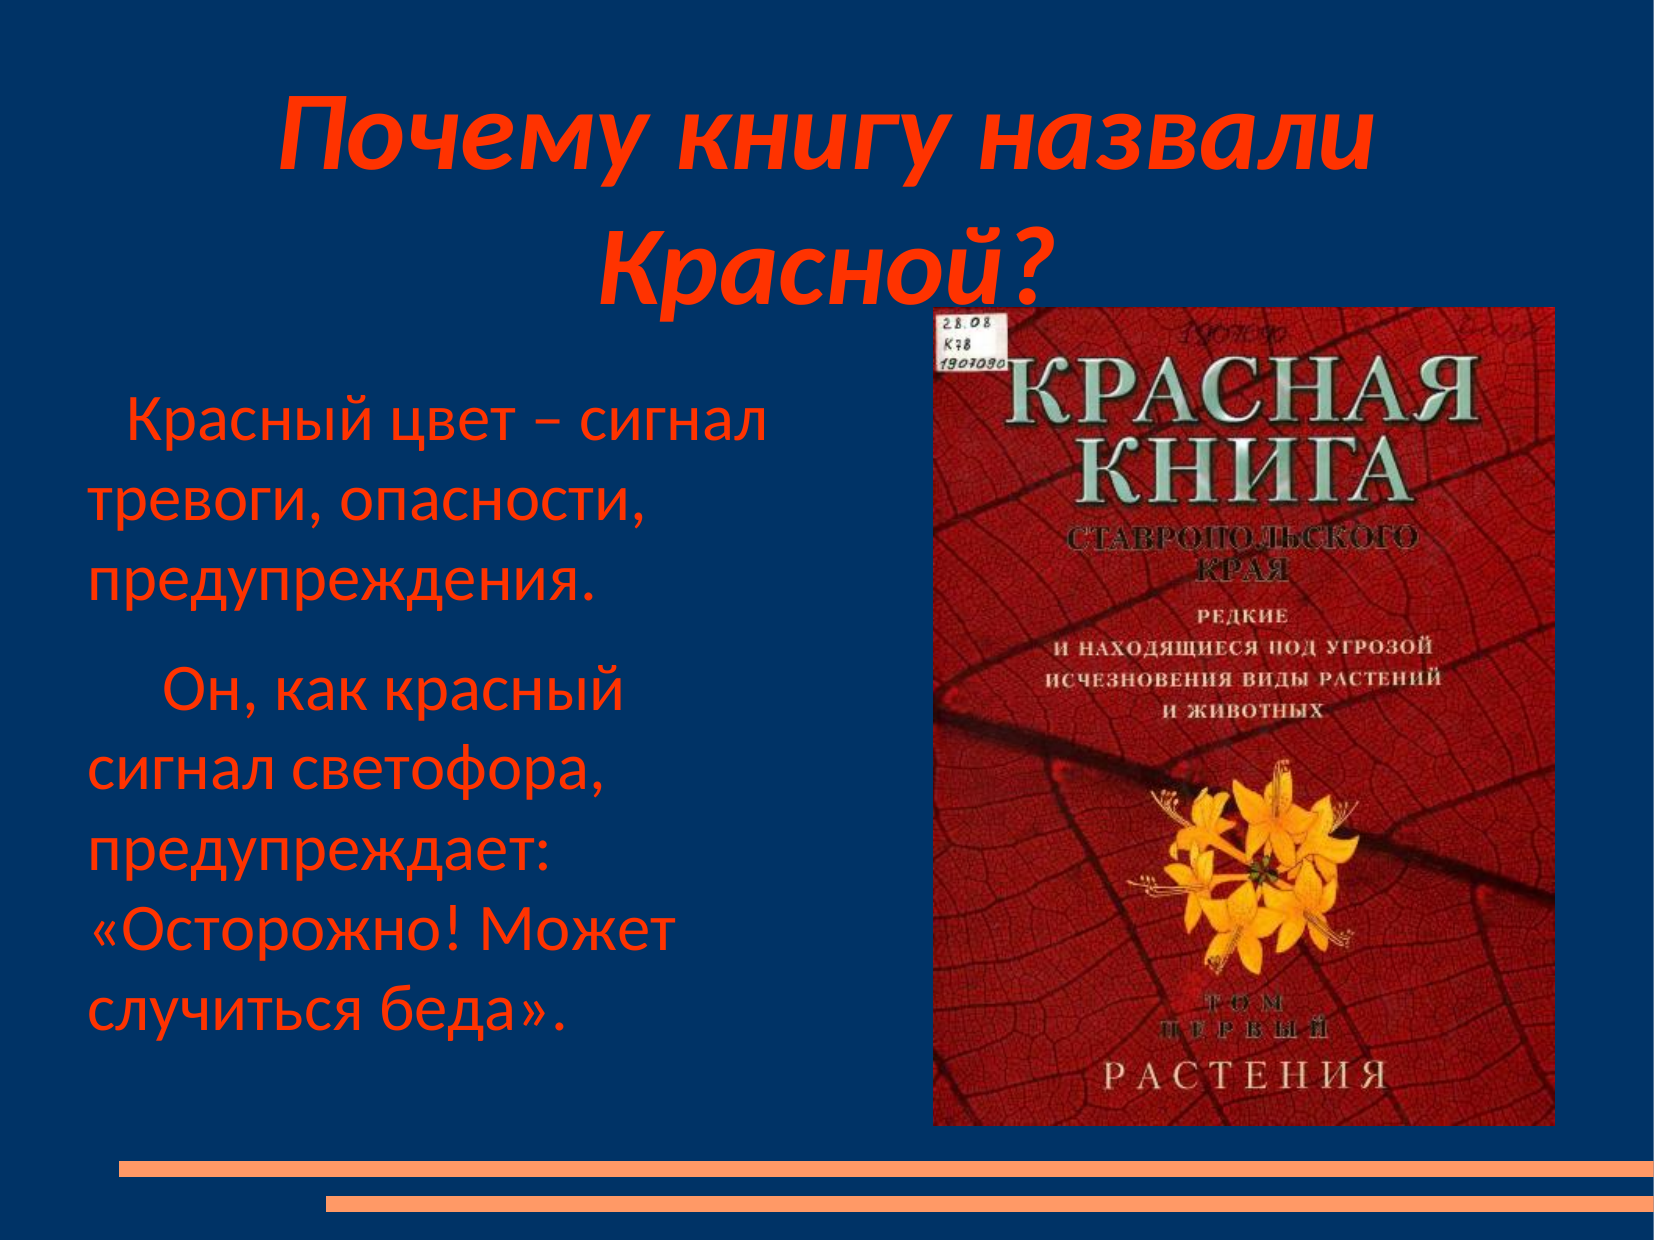

# Почему книгу назвали Красной?
 Красный цвет – сигнал тревоги, опасности, предупреждения.
	Он, как красный сигнал светофора, предупреждает: «Осторожно! Может случиться беда».